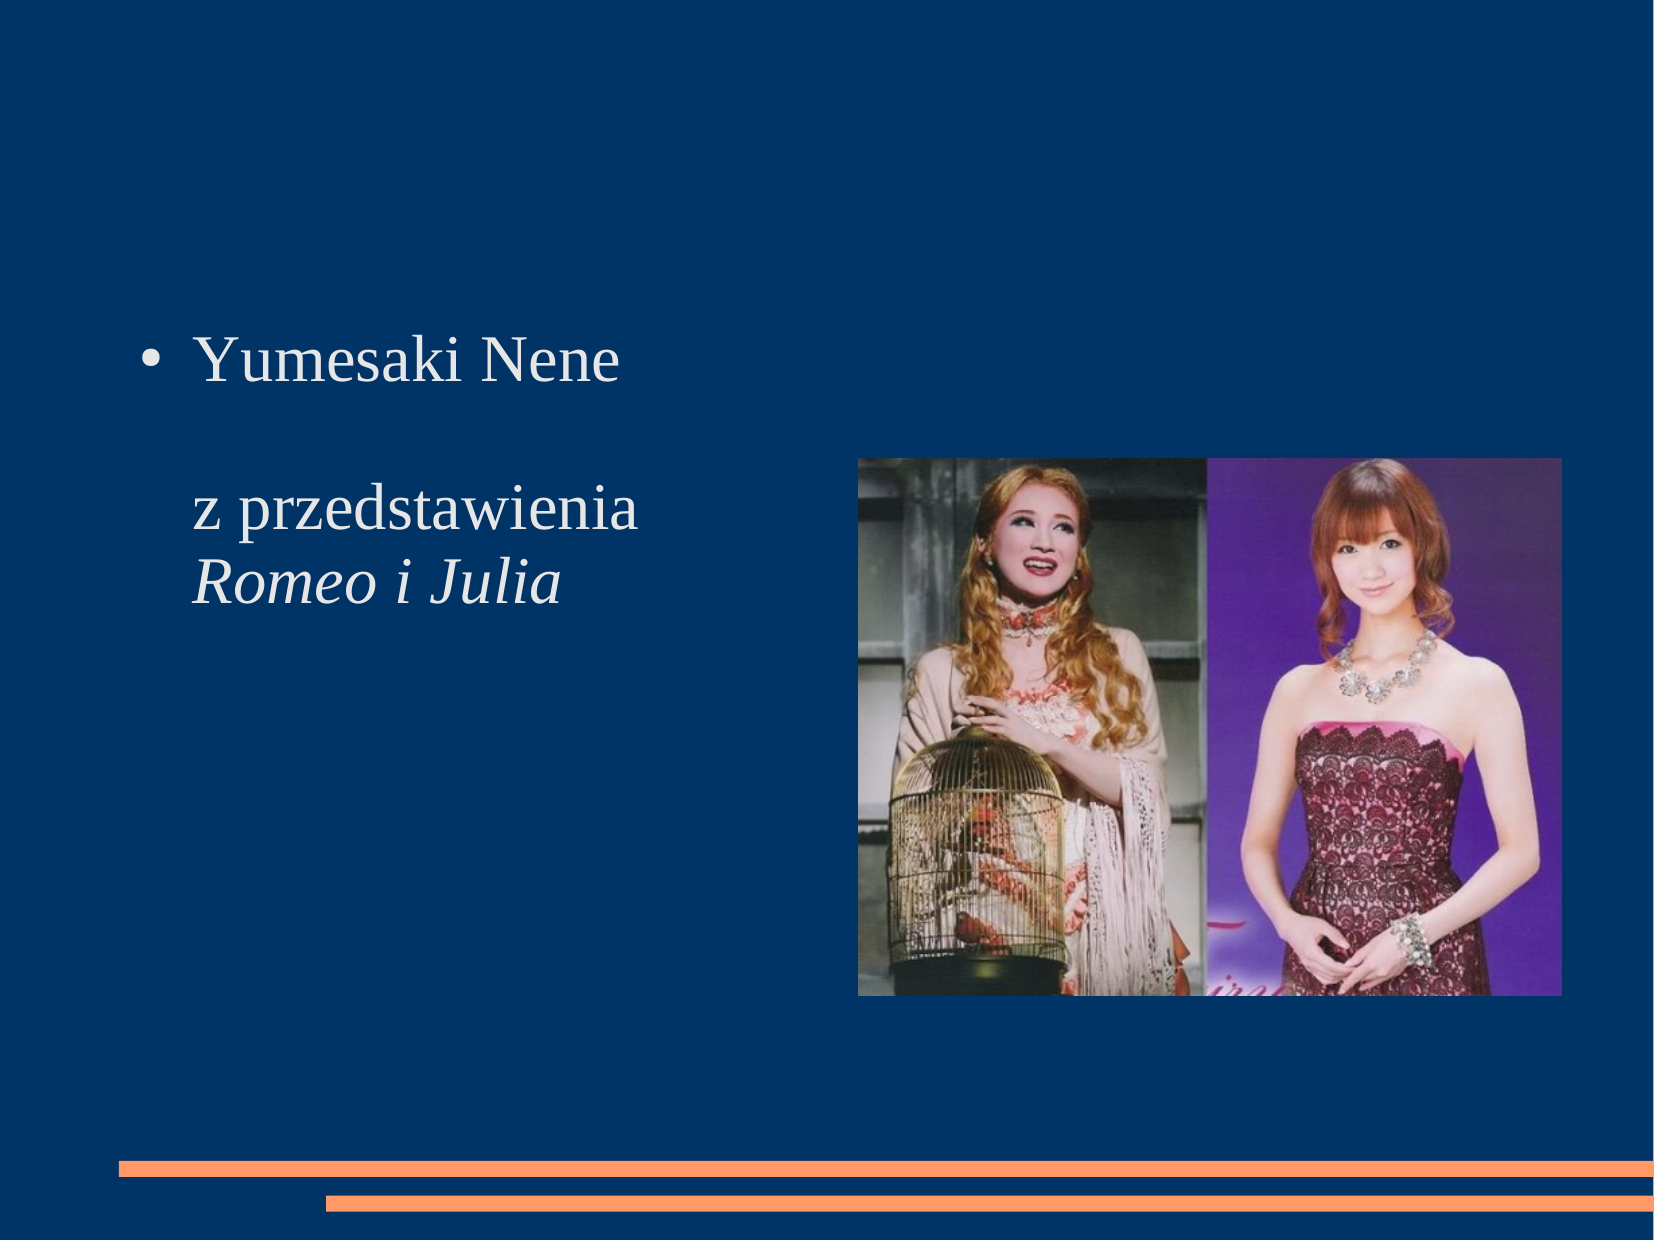

#
Yumesaki Nene
z przedstawienia Romeo i Julia